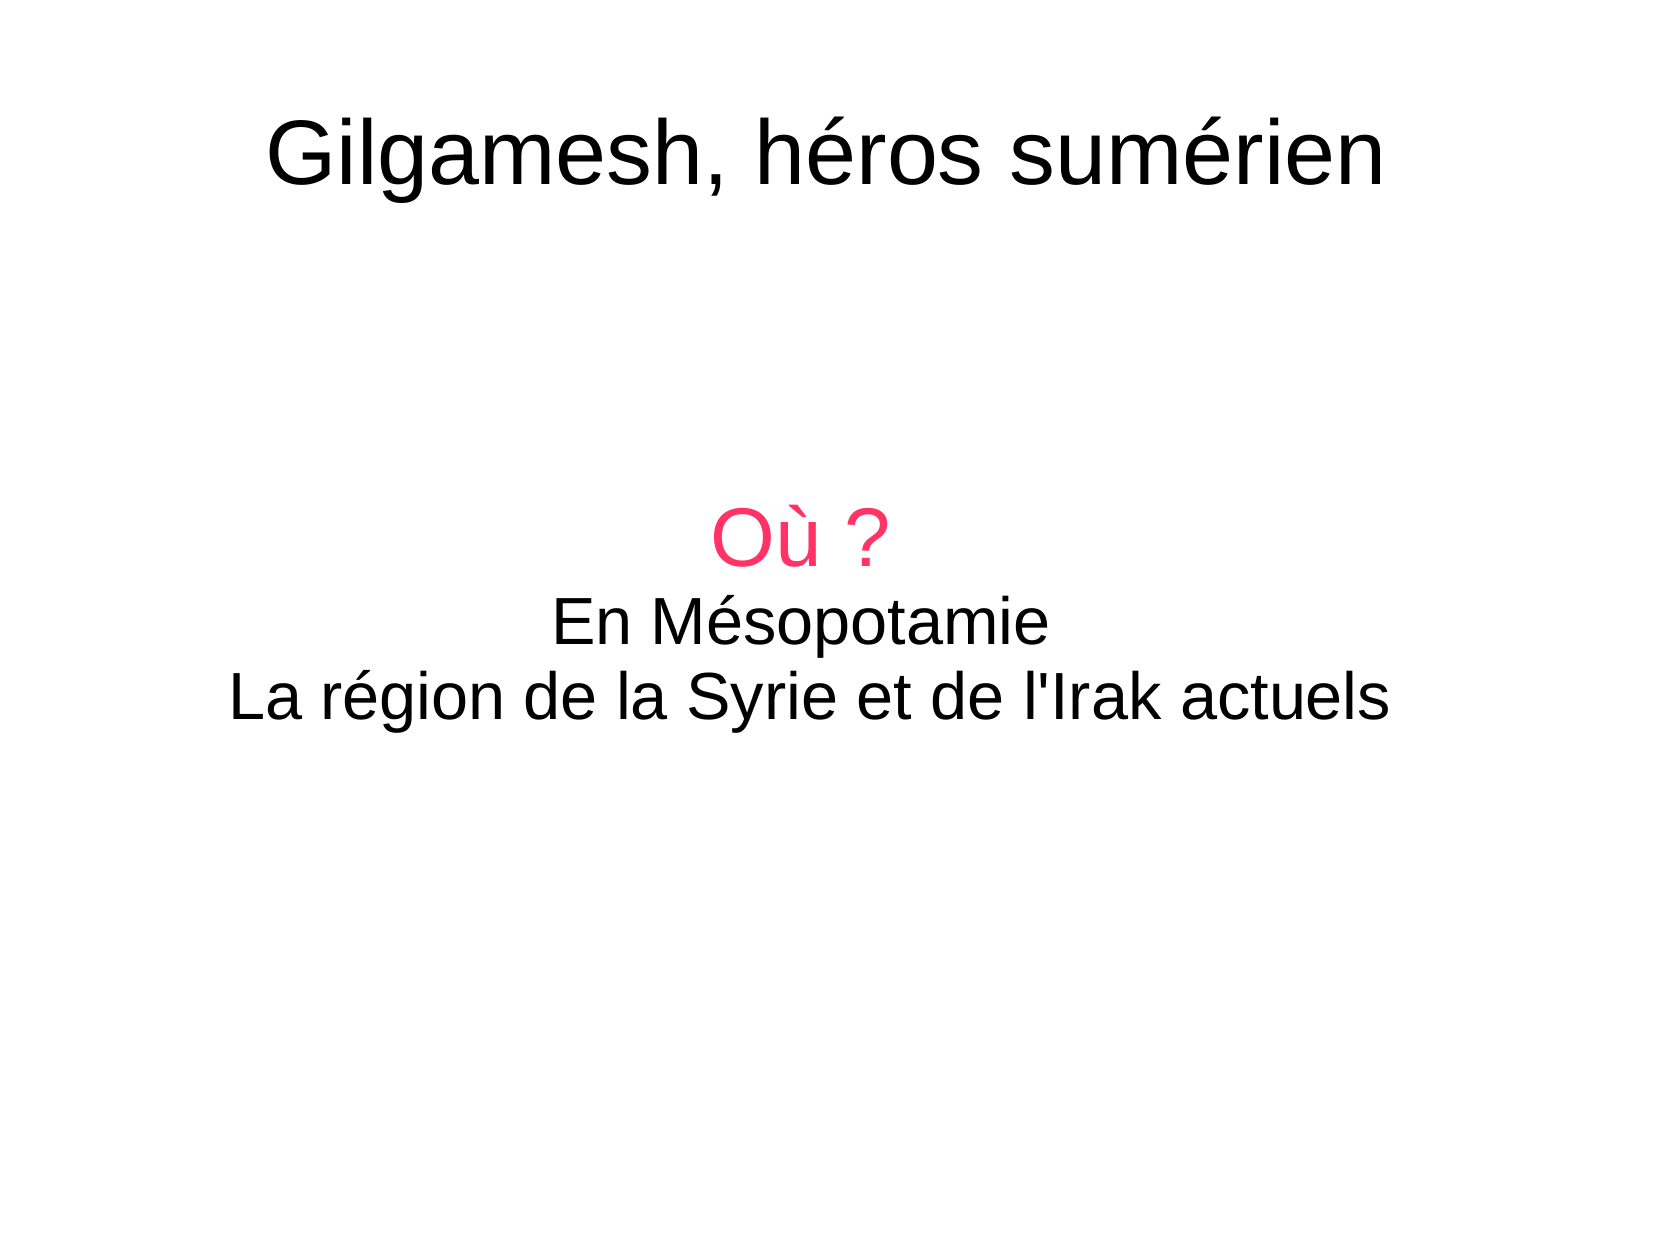

# Gilgamesh, héros sumérien
Où ?
En Mésopotamie
La région de la Syrie et de l'Irak actuels